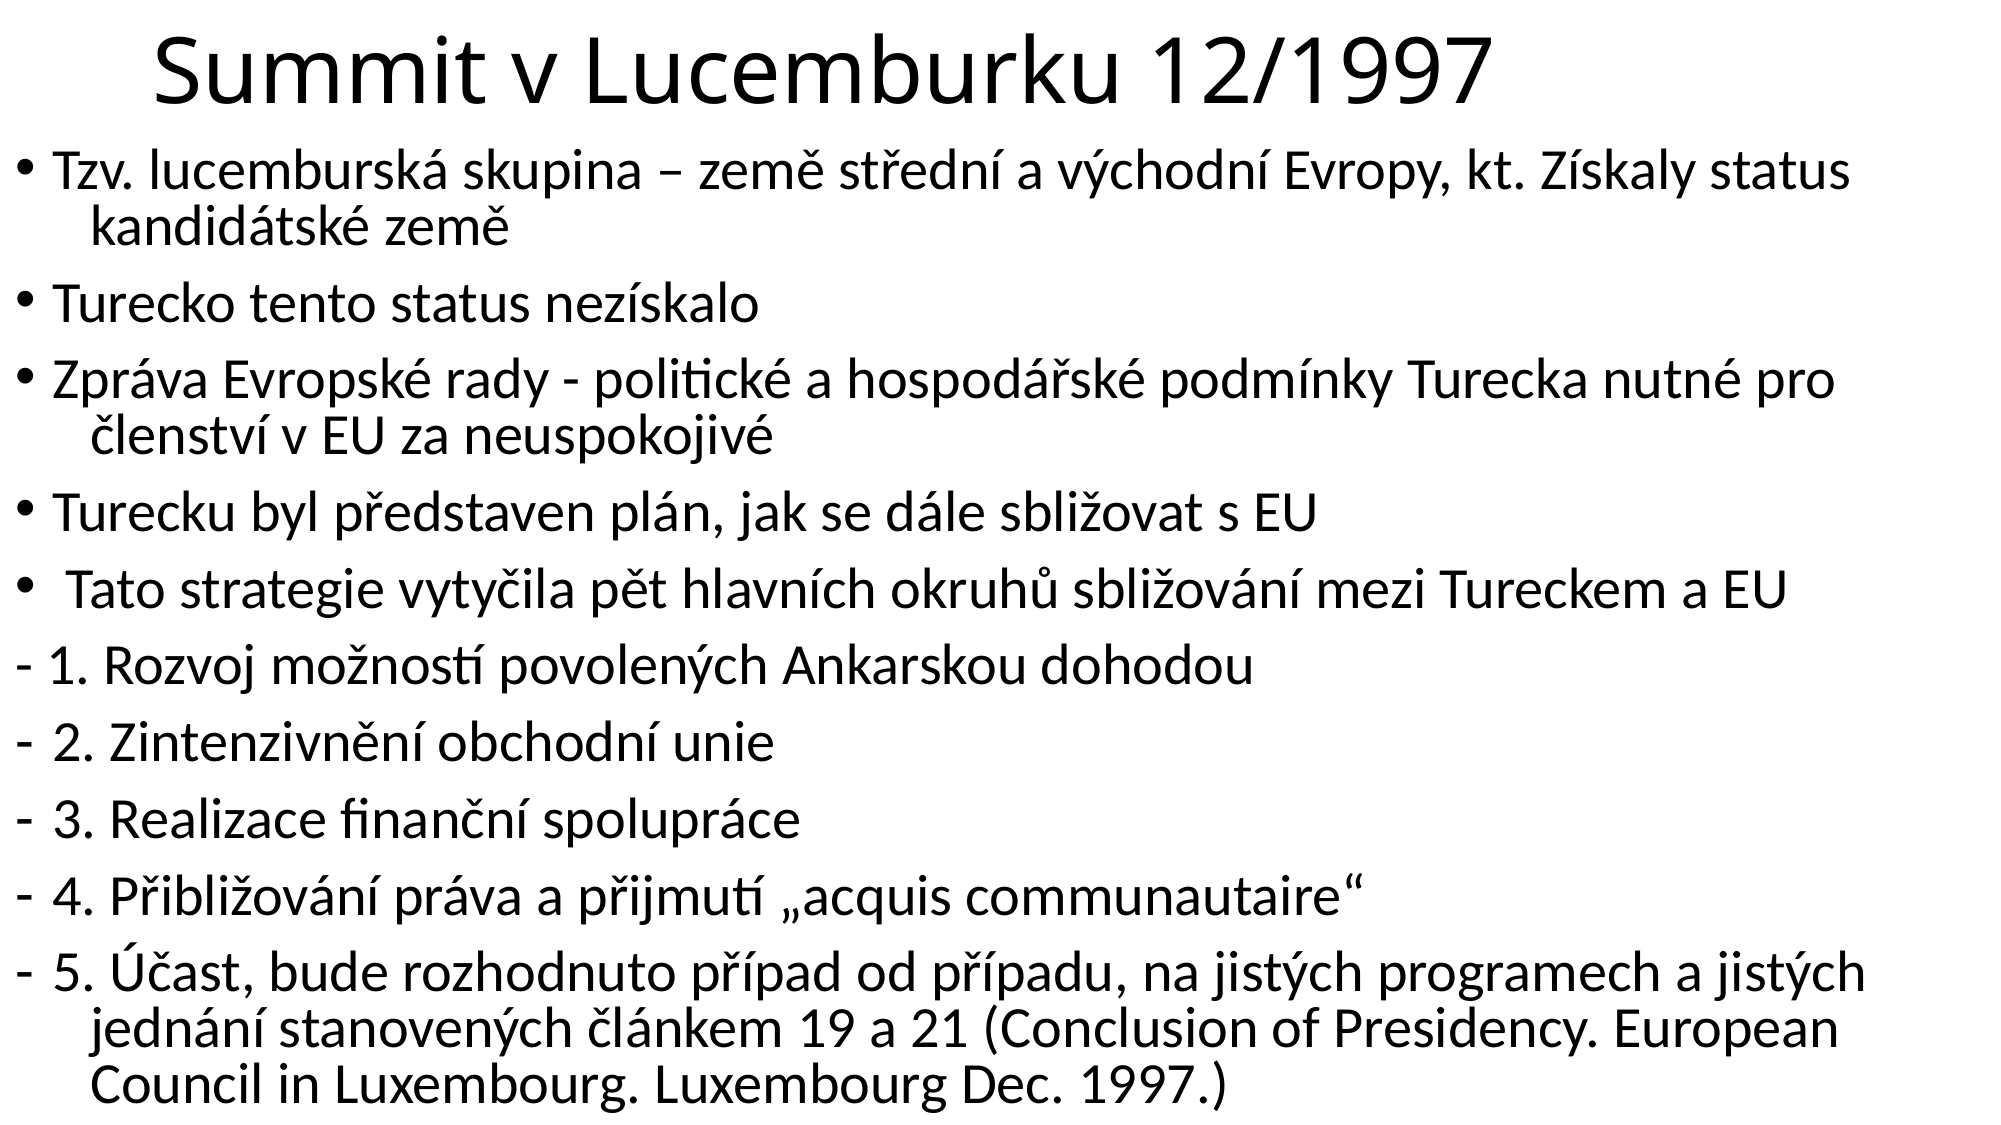

# Summit v Lucemburku 12/1997
Tzv. lucemburská skupina – země střední a východní Evropy, kt. Získaly status kandidátské země
Turecko tento status nezískalo
Zpráva Evropské rady - politické a hospodářské podmínky Turecka nutné pro členství v EU za neuspokojivé
Turecku byl představen plán, jak se dále sbližovat s EU
 Tato strategie vytyčila pět hlavních okruhů sbližování mezi Tureckem a EU
- 1. Rozvoj možností povolených Ankarskou dohodou
2. Zintenzivnění obchodní unie
3. Realizace finanční spolupráce
4. Přibližování práva a přijmutí „acquis communautaire“
5. Účast, bude rozhodnuto případ od případu, na jistých programech a jistých jednání stanovených článkem 19 a 21 (Conclusion of Presidency. European Council in Luxembourg. Luxembourg Dec. 1997.)